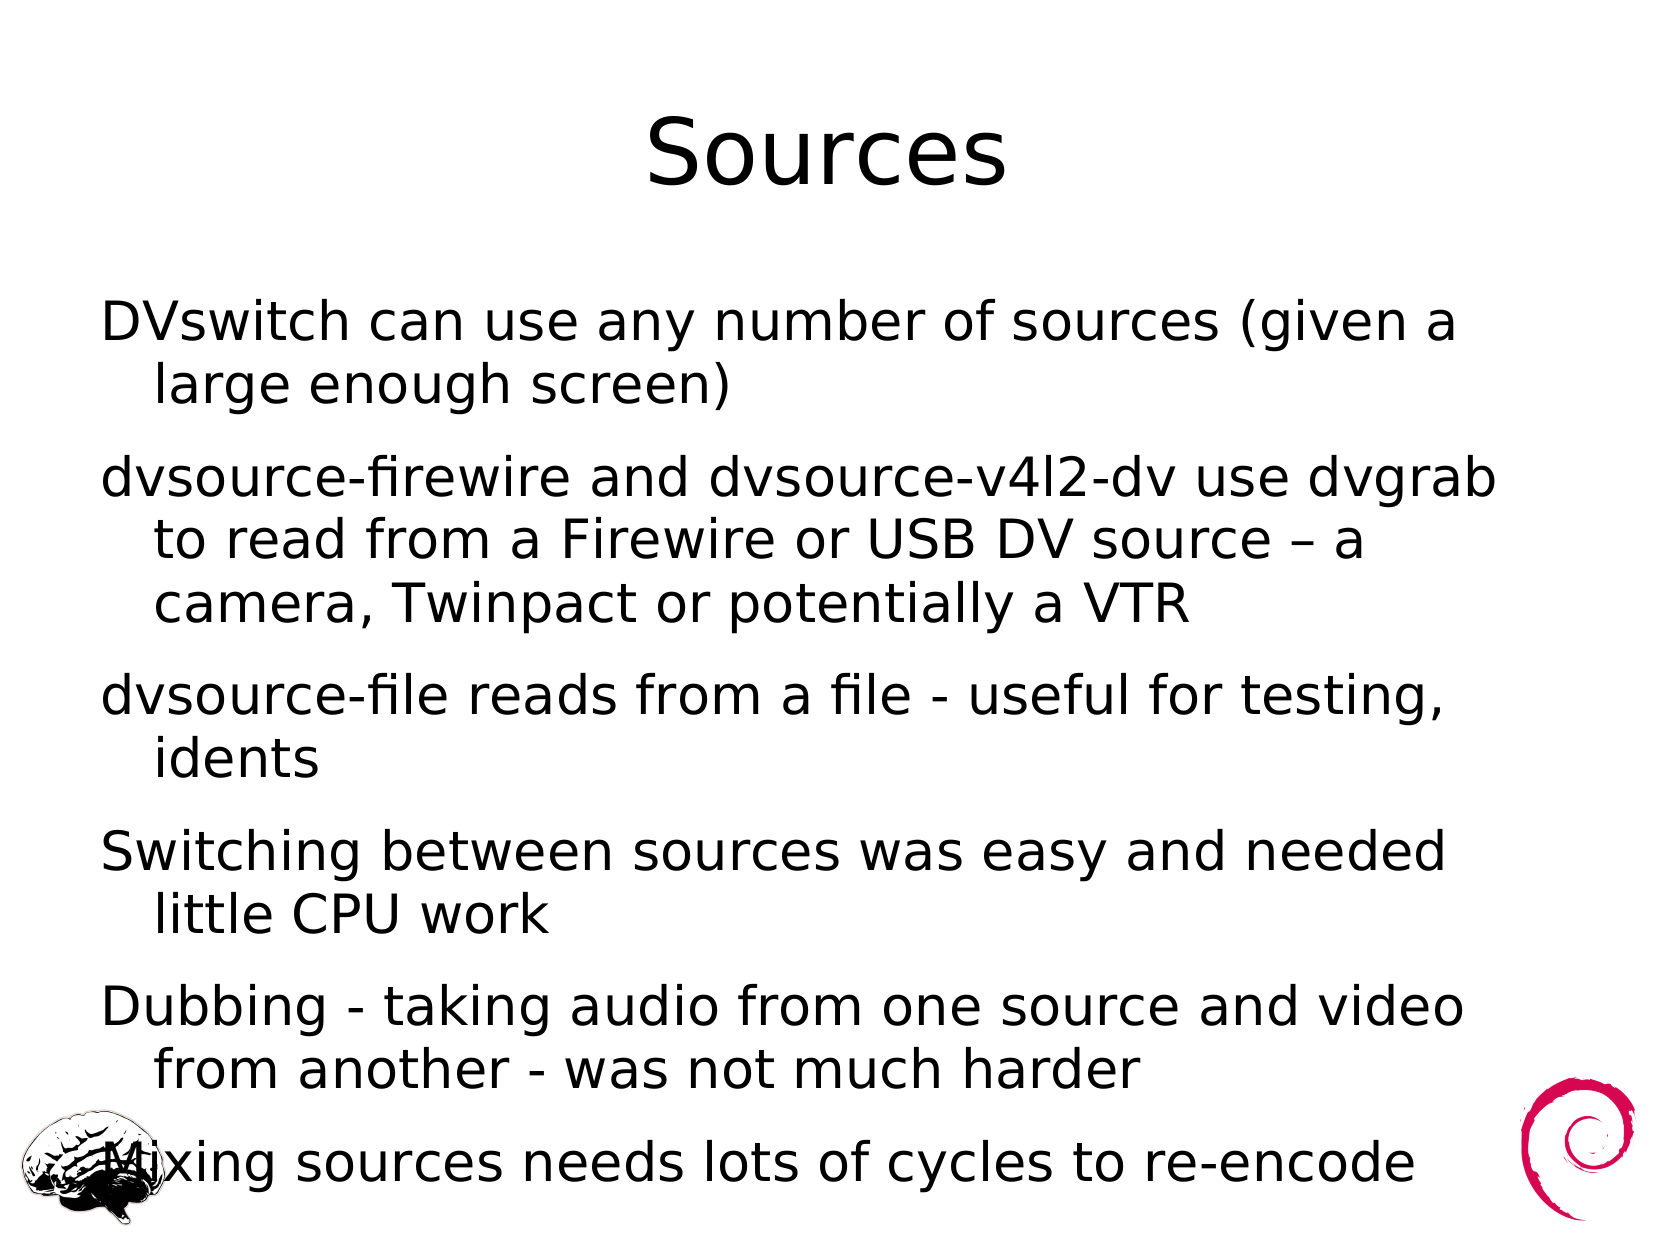

# Sources
DVswitch can use any number of sources (given a large enough screen)
dvsource-firewire and dvsource-v4l2-dv use dvgrab to read from a Firewire or USB DV source – a camera, Twinpact or potentially a VTR
dvsource-file reads from a file - useful for testing, idents
Switching between sources was easy and needed little CPU work
Dubbing - taking audio from one source and video from another - was not much harder
Mixing sources needs lots of cycles to re-encode